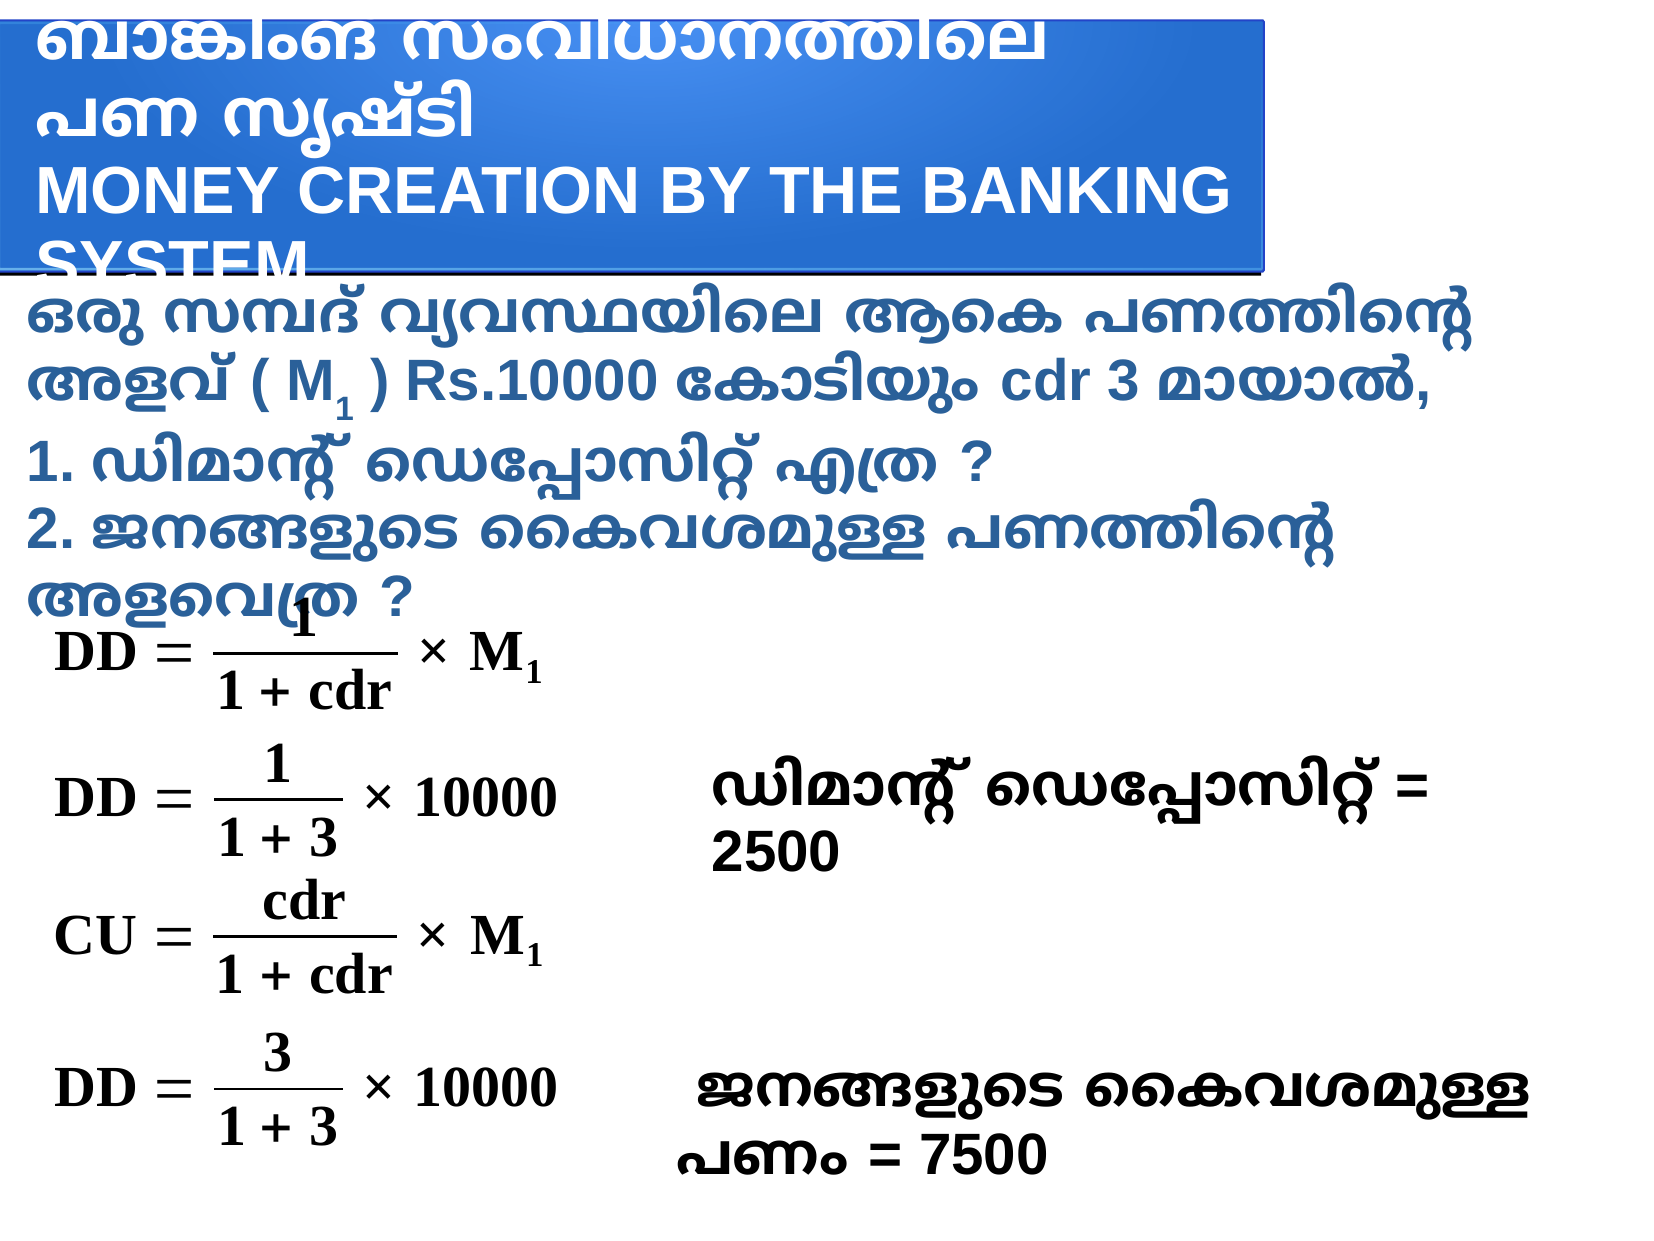

# ബാങ്കിംങ് സംവിധാനത്തിലെ പണ സൃഷ്ടി MONEY CREATION BY THE BANKING SYSTEM
ഒരു സമ്പദ് വ്യവസ്ഥയിലെ ആകെ പണത്തിന്റെ അളവ് ( M1 ) Rs.10000 കോടിയും cdr 3 മായാൽ,
1. ഡിമാന്റ് ഡെപ്പോസിറ്റ് എത്ര ?
2. ജനങ്ങളുടെ കൈവശമുള്ള പണത്തിന്റെ അളവെത്ര ?
ഡിമാന്റ് ഡെപ്പോസിറ്റ് = 2500
 ജനങ്ങളുടെ കൈവശമുള്ള പണം = 7500